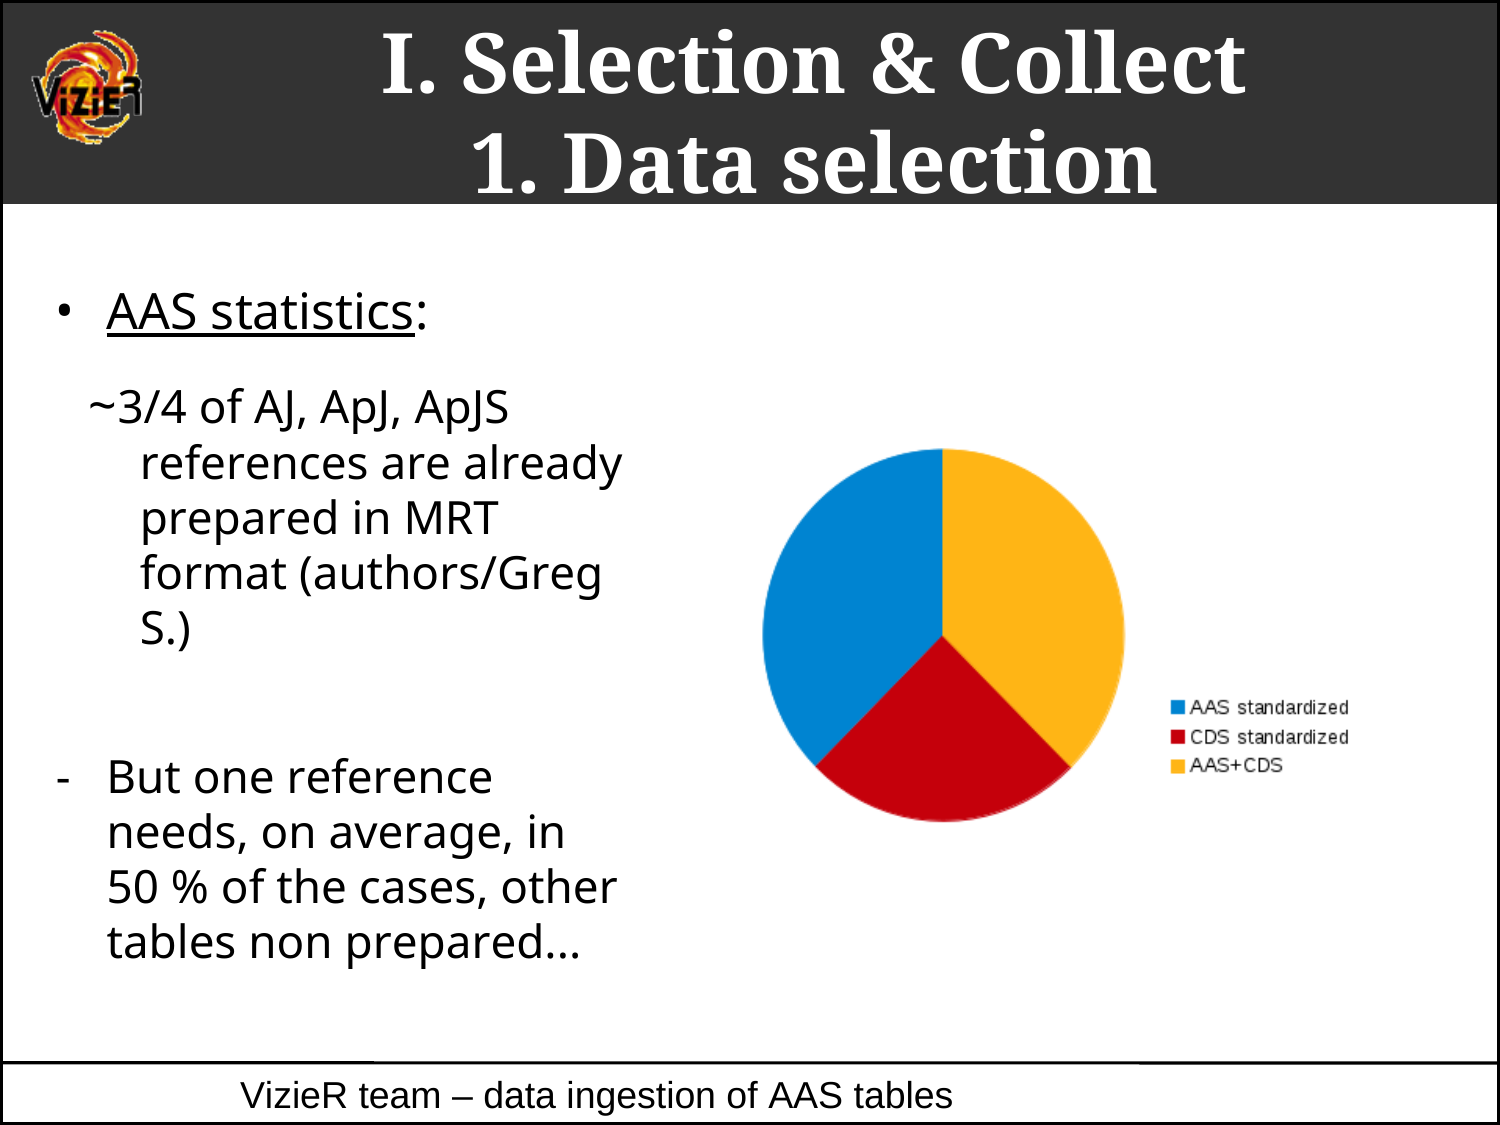

# I. Selection & Collect 1. Data selection
AAS statistics:
~3/4 of AJ, ApJ, ApJS references are already prepared in MRT format (authors/Greg S.)
- But one reference needs, on average, in 50 % of the cases, other tables non prepared...